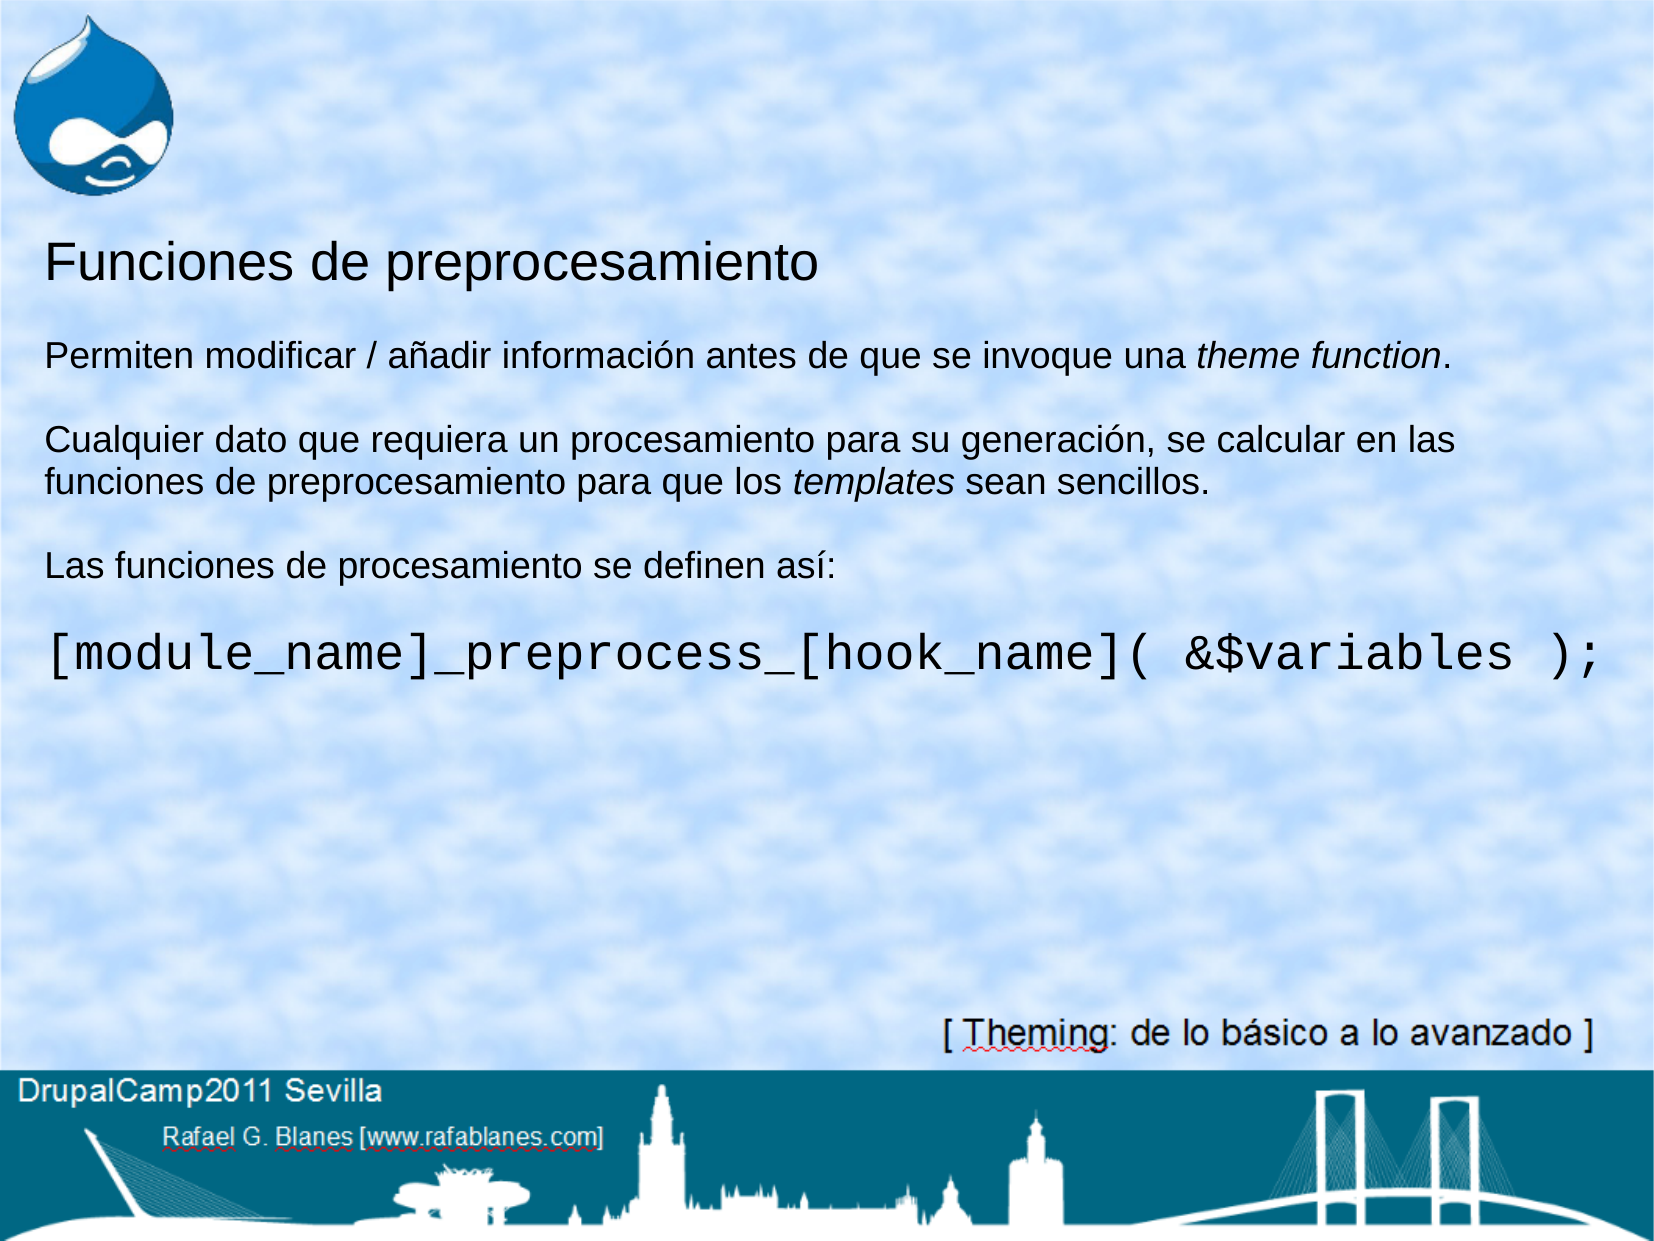

Funciones de preprocesamiento
Permiten modificar / añadir información antes de que se invoque una theme function.
Cualquier dato que requiera un procesamiento para su generación, se calcular en las funciones de preprocesamiento para que los templates sean sencillos.
Las funciones de procesamiento se definen así:
[module_name]_preprocess_[hook_name]( &$variables );